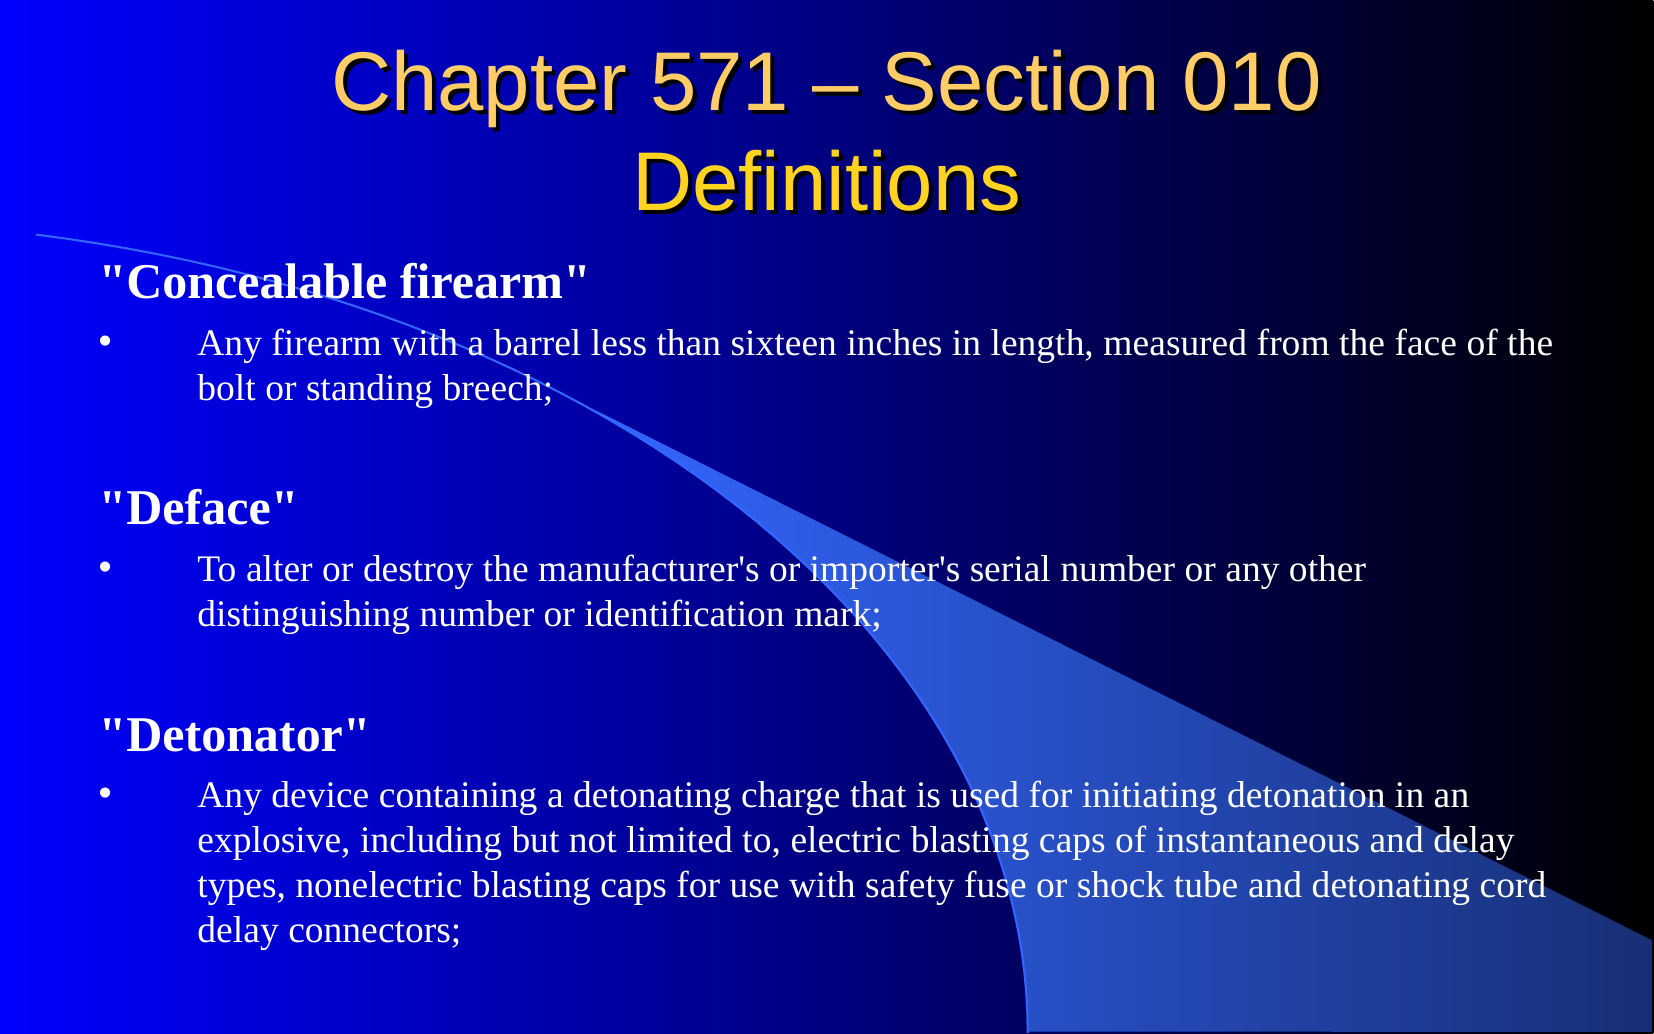

# Chapter 571 – Section 010 Definitions
"Concealable firearm"
Any firearm with a barrel less than sixteen inches in length, measured from the face of the bolt or standing breech;
"Deface"
To alter or destroy the manufacturer's or importer's serial number or any other distinguishing number or identification mark;
"Detonator"
Any device containing a detonating charge that is used for initiating detonation in an explosive, including but not limited to, electric blasting caps of instantaneous and delay types, nonelectric blasting caps for use with safety fuse or shock tube and detonating cord delay connectors;